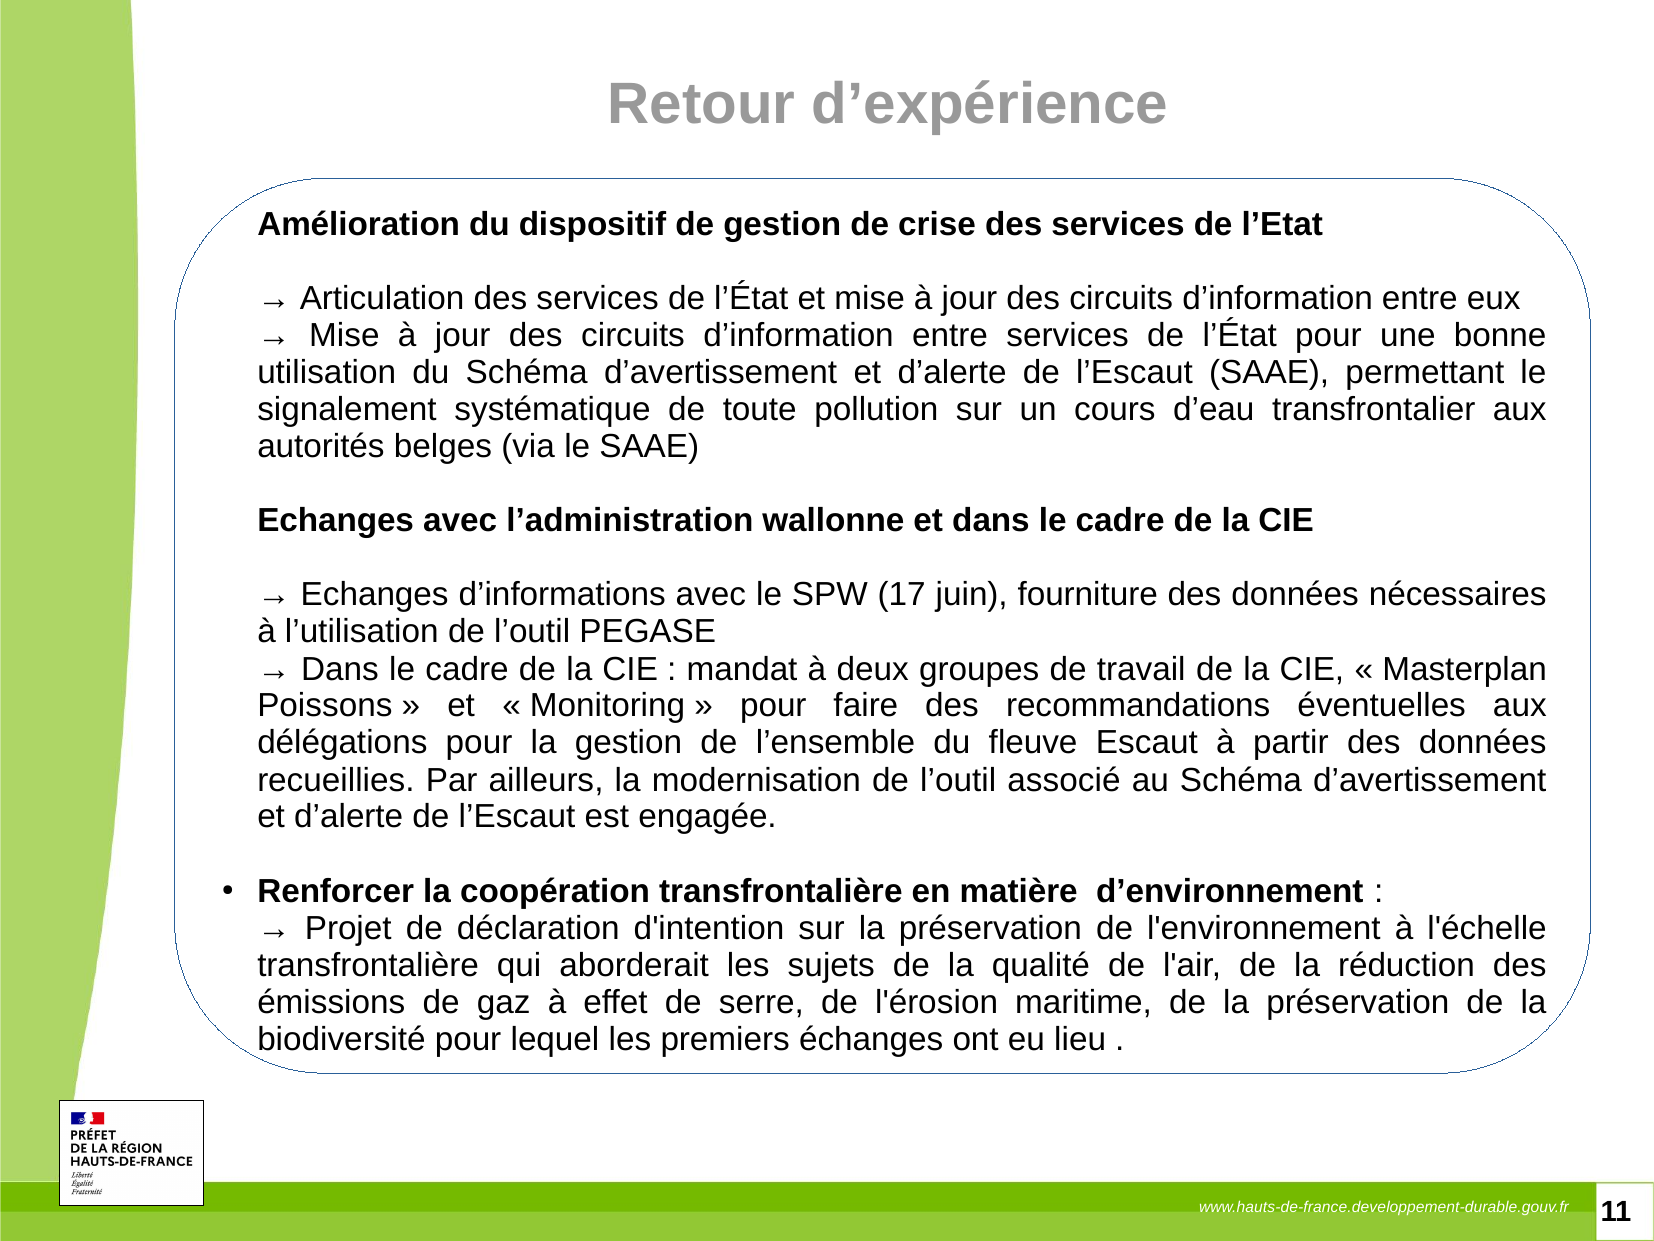

# Retour d’expérience
Amélioration du dispositif de gestion de crise des services de l’Etat
→ Articulation des services de l’État et mise à jour des circuits d’information entre eux
→ Mise à jour des circuits d’information entre services de l’État pour une bonne utilisation du Schéma d’avertissement et d’alerte de l’Escaut (SAAE), permettant le signalement systématique de toute pollution sur un cours d’eau transfrontalier aux autorités belges (via le SAAE)
Echanges avec l’administration wallonne et dans le cadre de la CIE
→ Echanges d’informations avec le SPW (17 juin), fourniture des données nécessaires à l’utilisation de l’outil PEGASE
→ Dans le cadre de la CIE : mandat à deux groupes de travail de la CIE, « Masterplan Poissons » et « Monitoring » pour faire des recommandations éventuelles aux délégations pour la gestion de l’ensemble du fleuve Escaut à partir des données recueillies. Par ailleurs, la modernisation de l’outil associé au Schéma d’avertissement et d’alerte de l’Escaut est engagée.
Renforcer la coopération transfrontalière en matière d’environnement :
→ Projet de déclaration d'intention sur la préservation de l'environnement à l'échelle transfrontalière qui aborderait les sujets de la qualité de l'air, de la réduction des émissions de gaz à effet de serre, de l'érosion maritime, de la préservation de la biodiversité pour lequel les premiers échanges ont eu lieu .
11